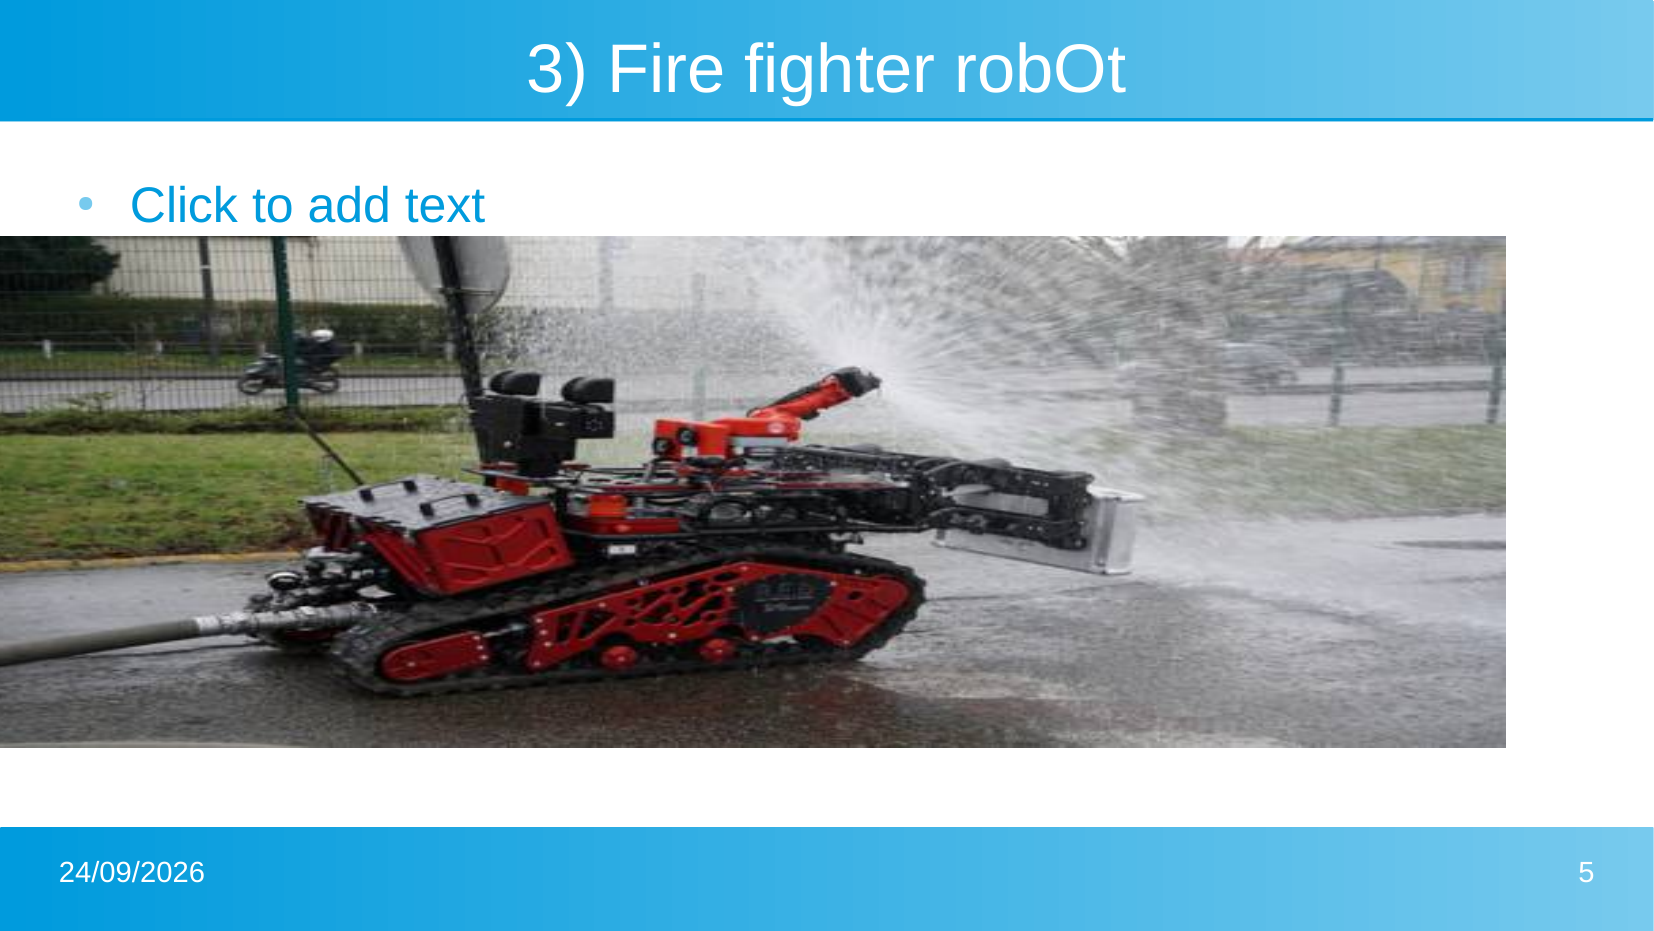

# 3) Fire fighter robOt
Click to add text
5